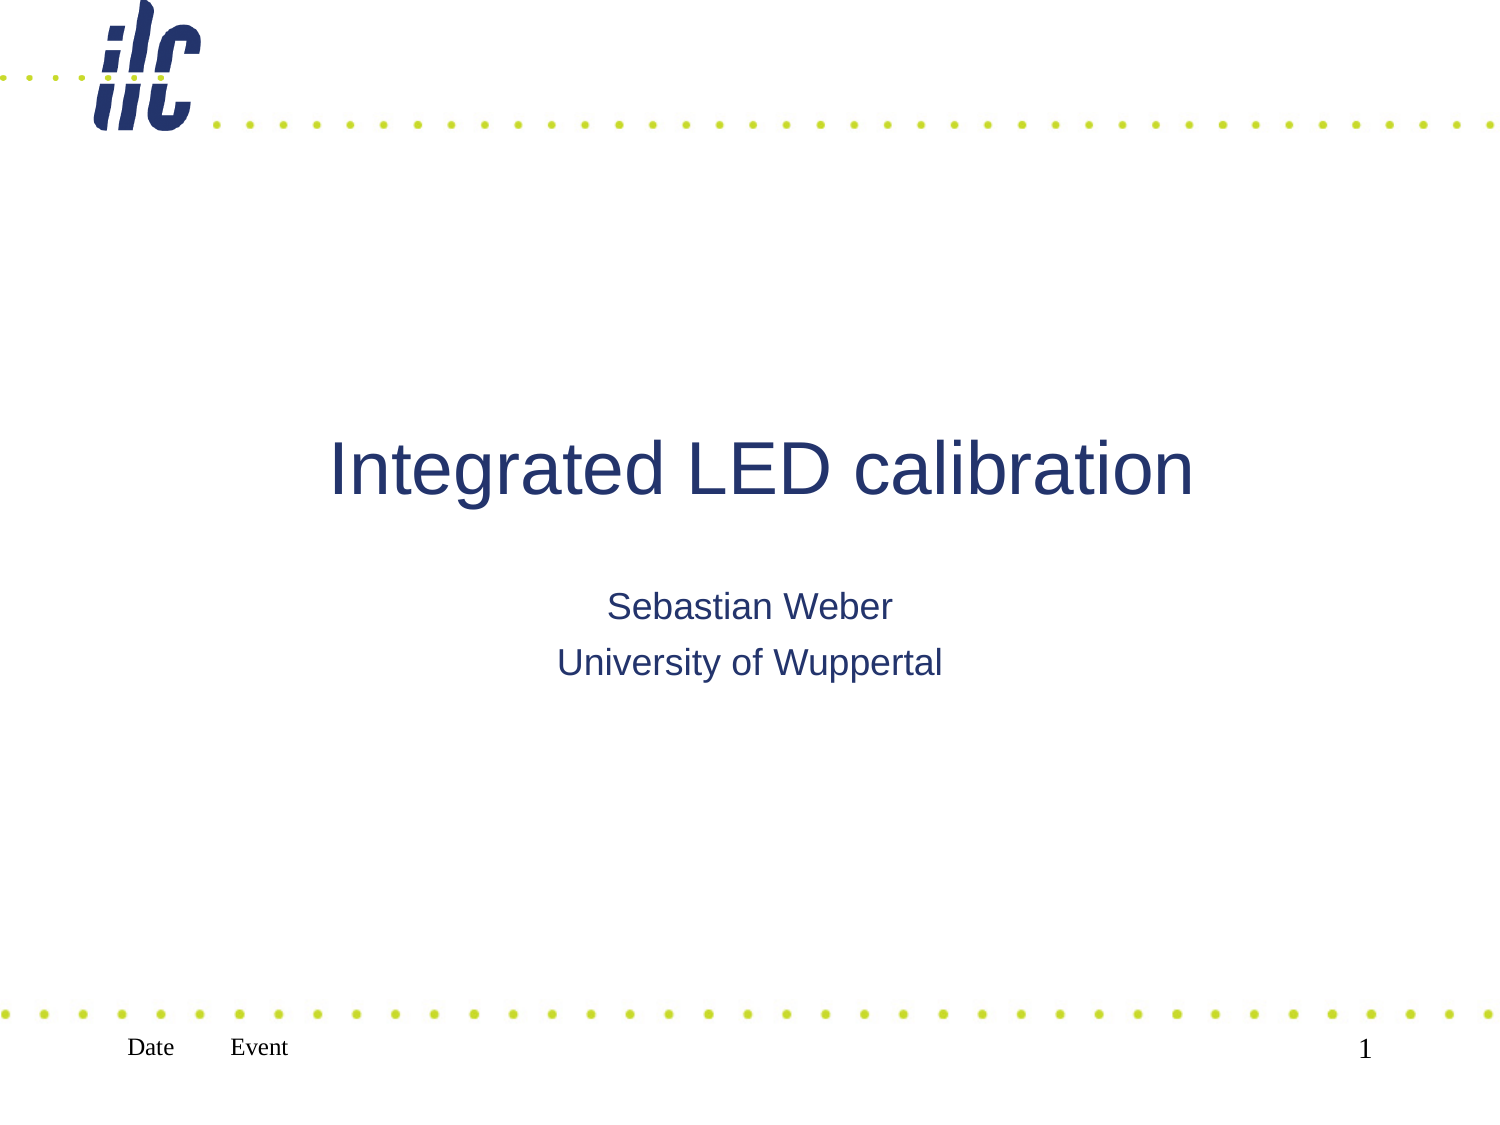

Sebastian Weber
University of Wuppertal
# Integrated LED calibration
Date Event
1